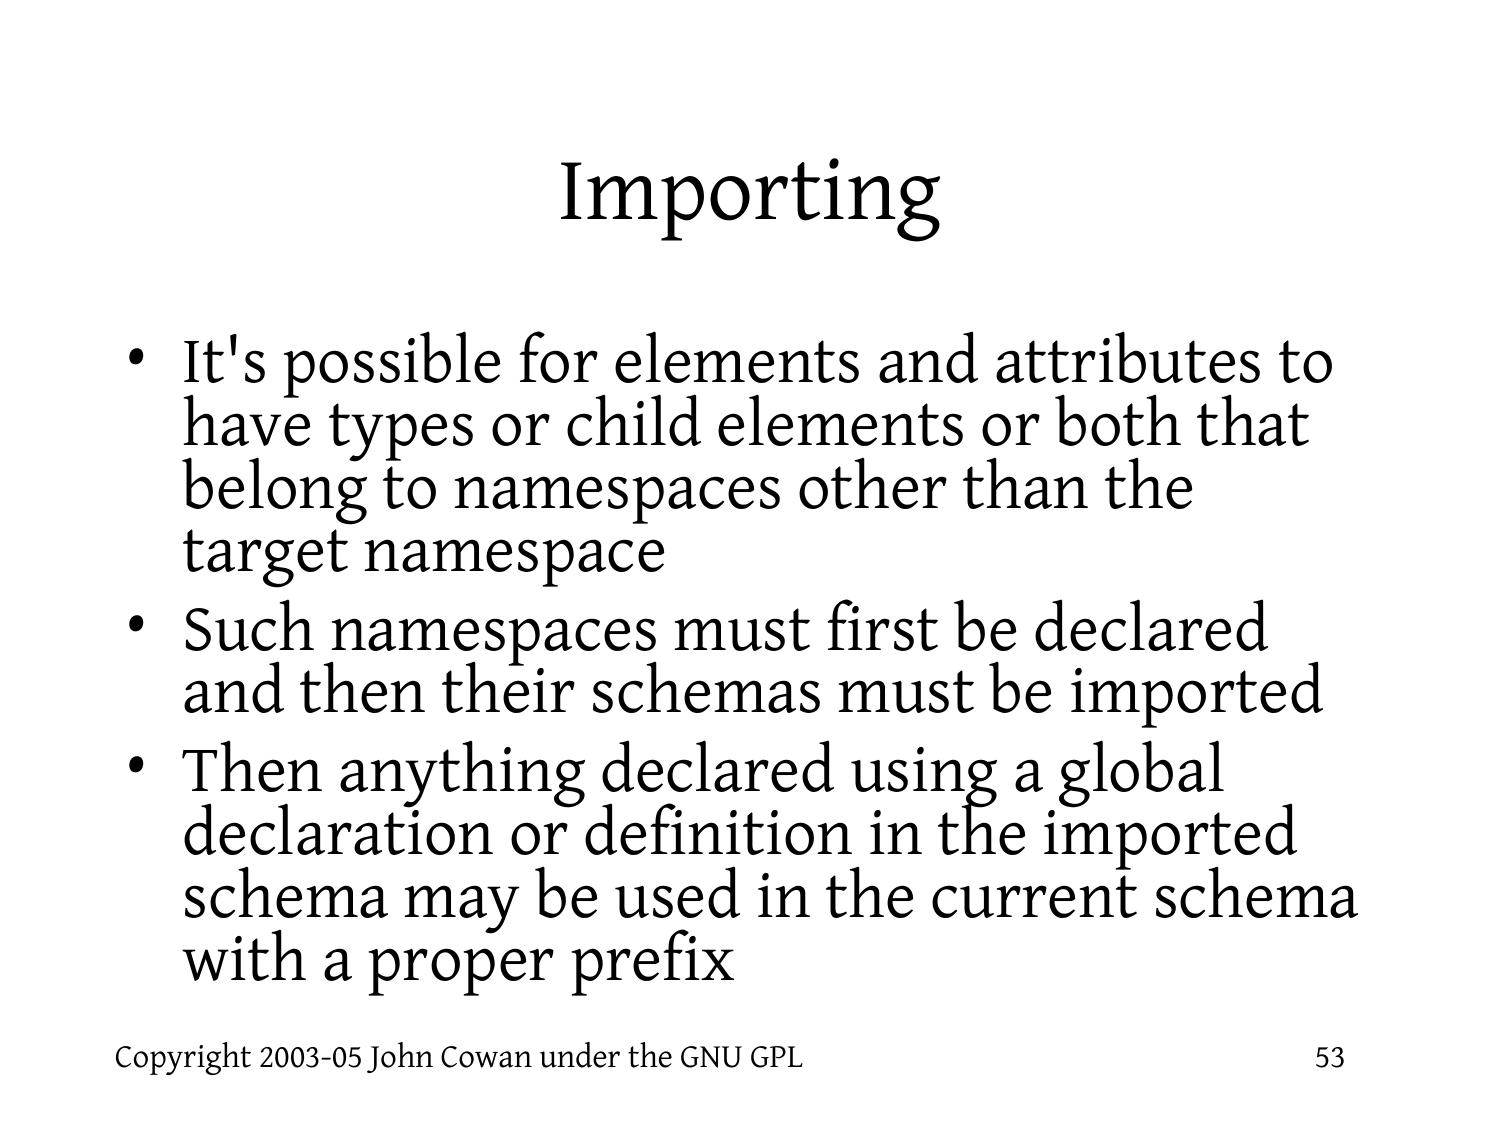

# Importing
It's possible for elements and attributes to have types or child elements or both that belong to namespaces other than the target namespace
Such namespaces must first be declared and then their schemas must be imported
Then anything declared using a global declaration or definition in the imported schema may be used in the current schema with a proper prefix